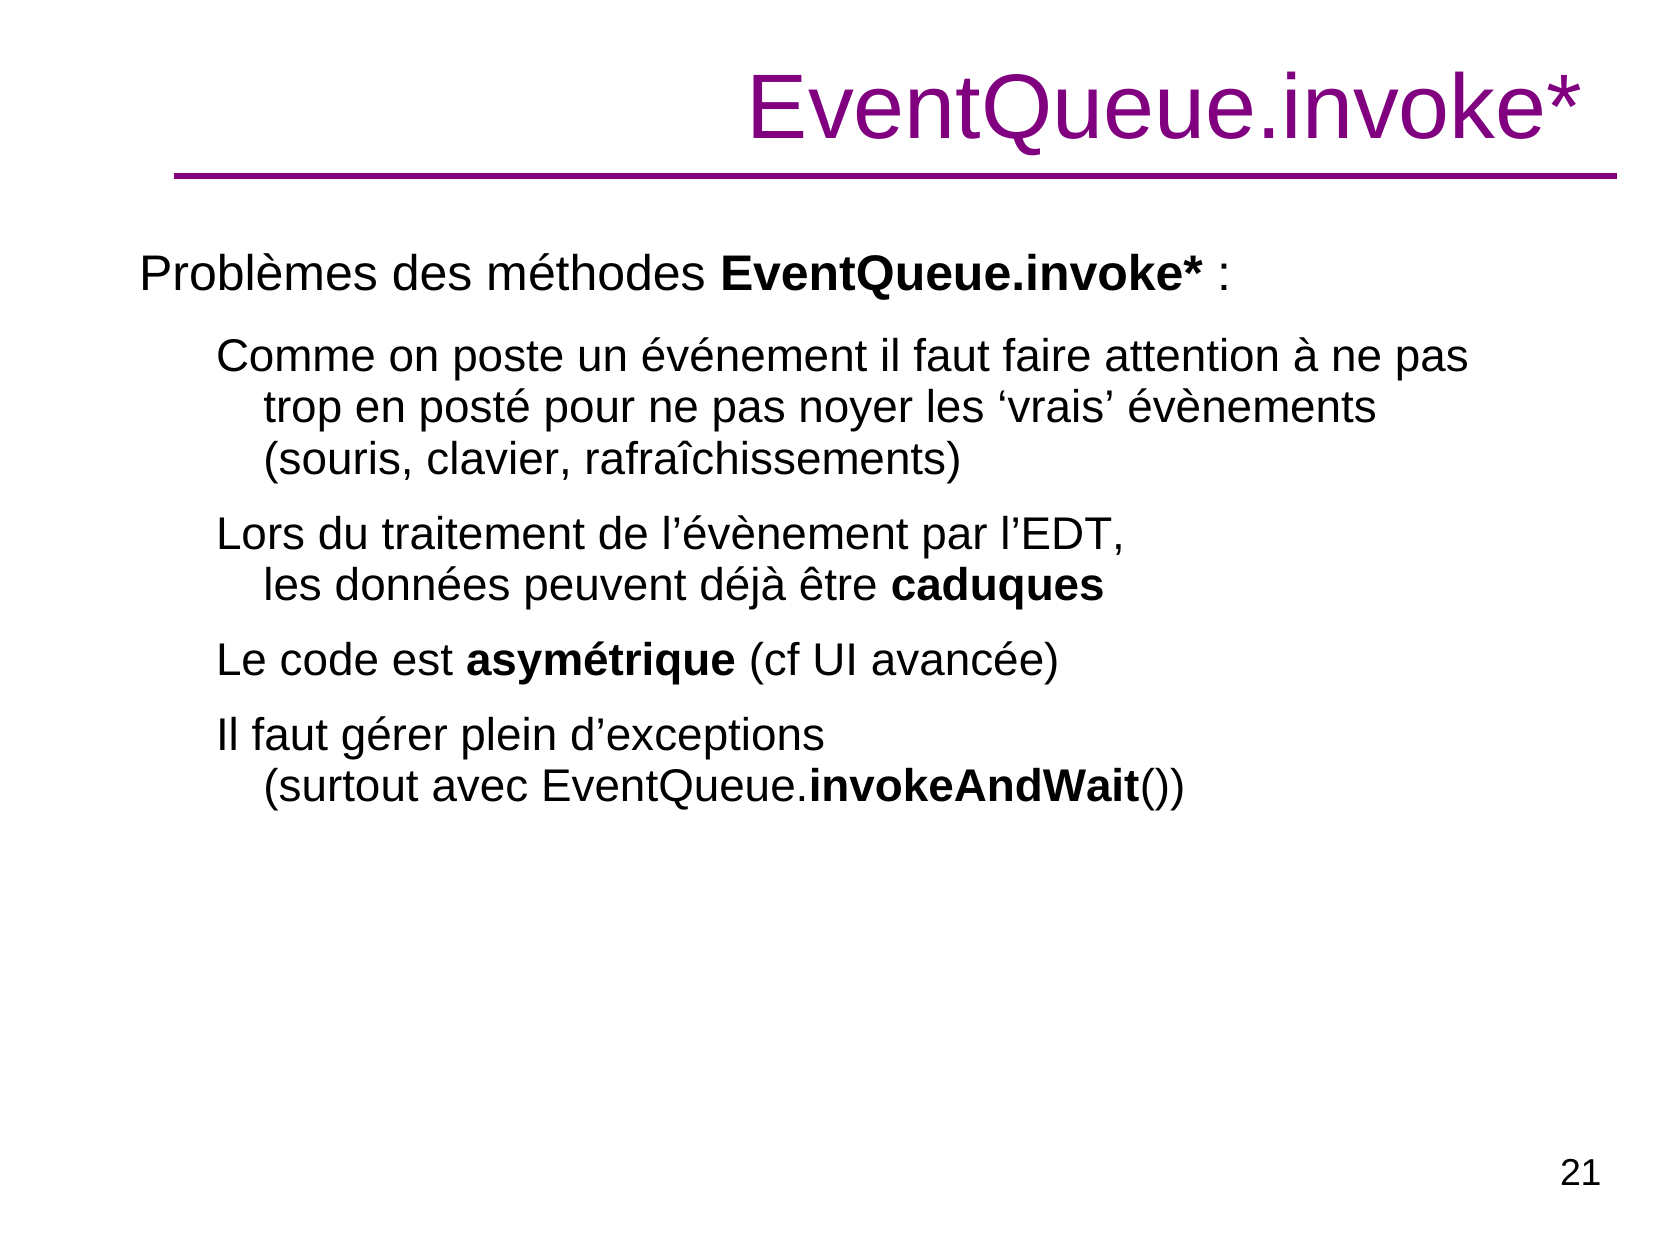

# EventQueue.invoke*
Problèmes des méthodes EventQueue.invoke* :
Comme on poste un événement il faut faire attention à ne pas trop en posté pour ne pas noyer les ‘vrais’ évènements
(souris, clavier, rafraîchissements)
Lors du traitement de l’évènement par l’EDT,
les données peuvent déjà être caduques
Le code est asymétrique (cf UI avancée)
Il faut gérer plein d’exceptions
(surtout avec EventQueue.invokeAndWait())